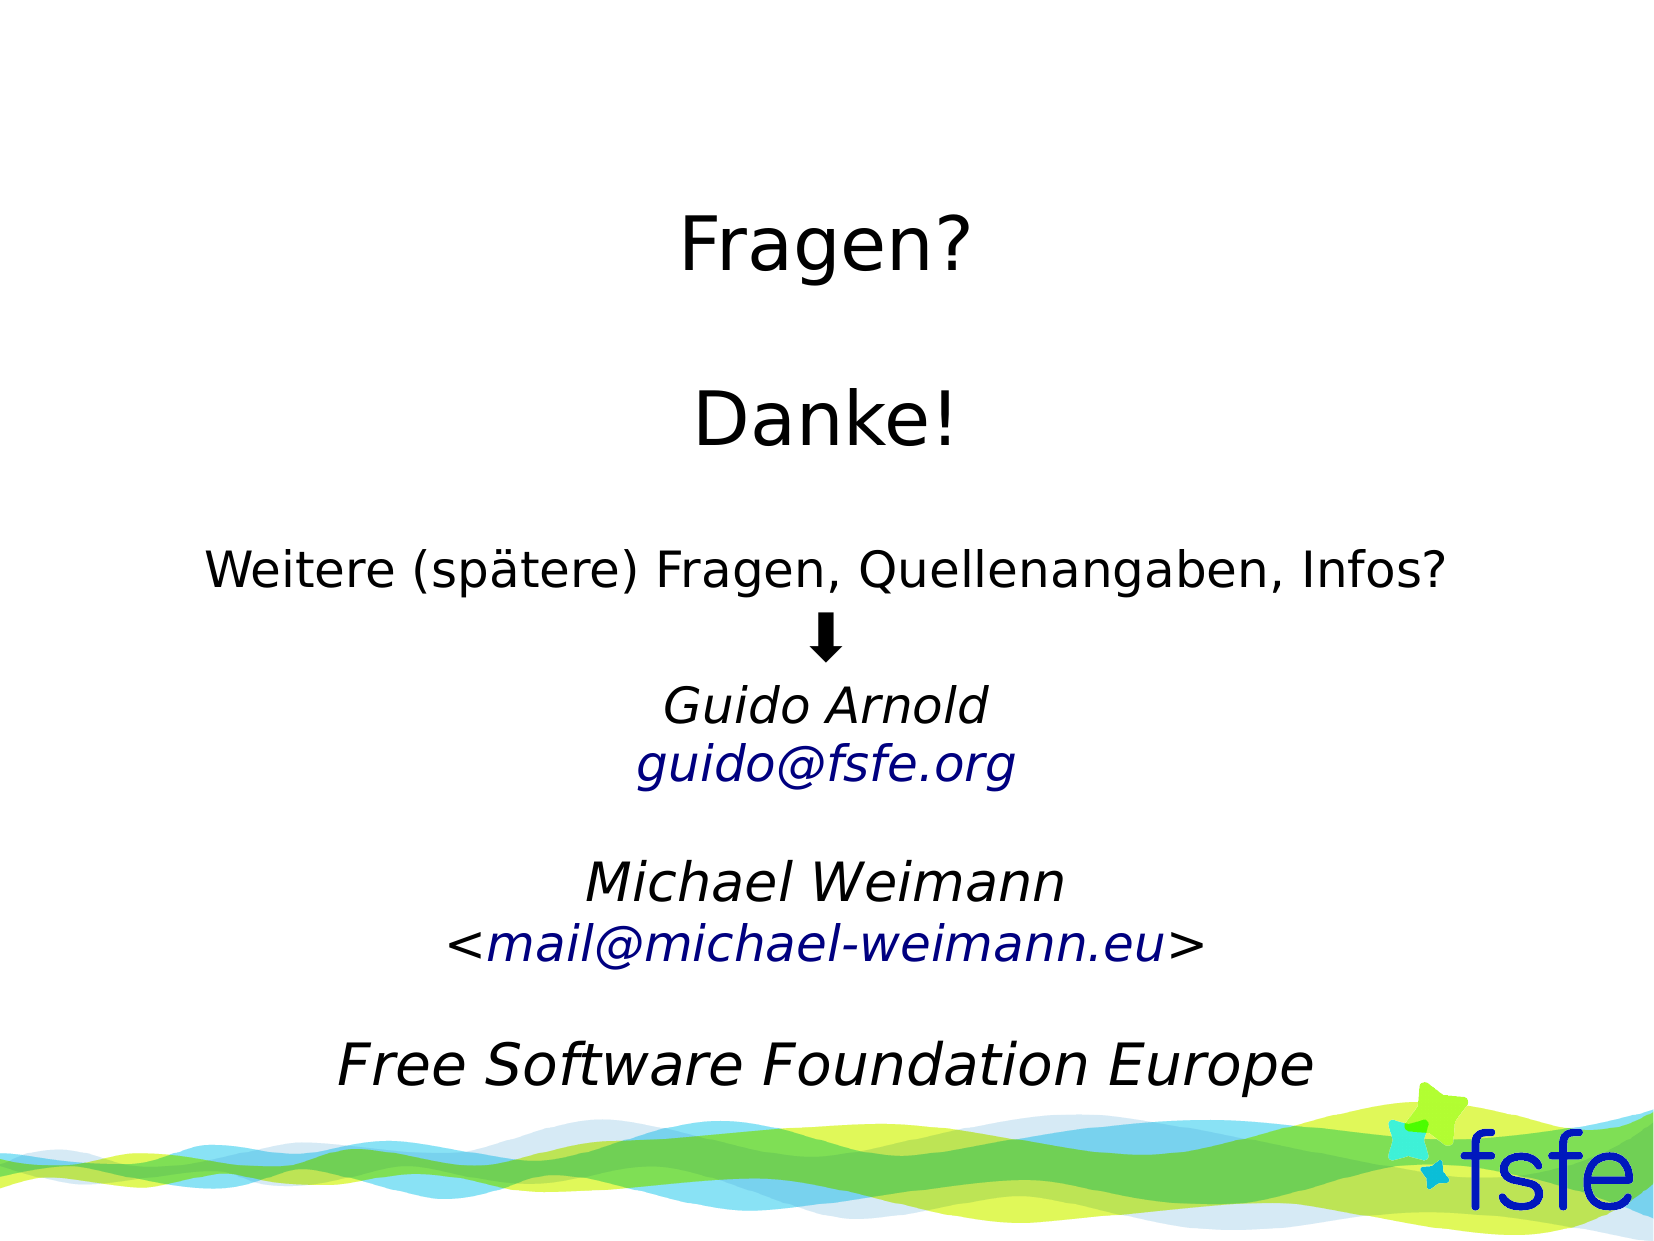

# Fragen?
Danke!
Weitere (spätere) Fragen, Quellenangaben, Infos?
⬇
Guido Arnold
guido@fsfe.org
Michael Weimann
<mail@michael-weimann.eu>
Free Software Foundation Europe